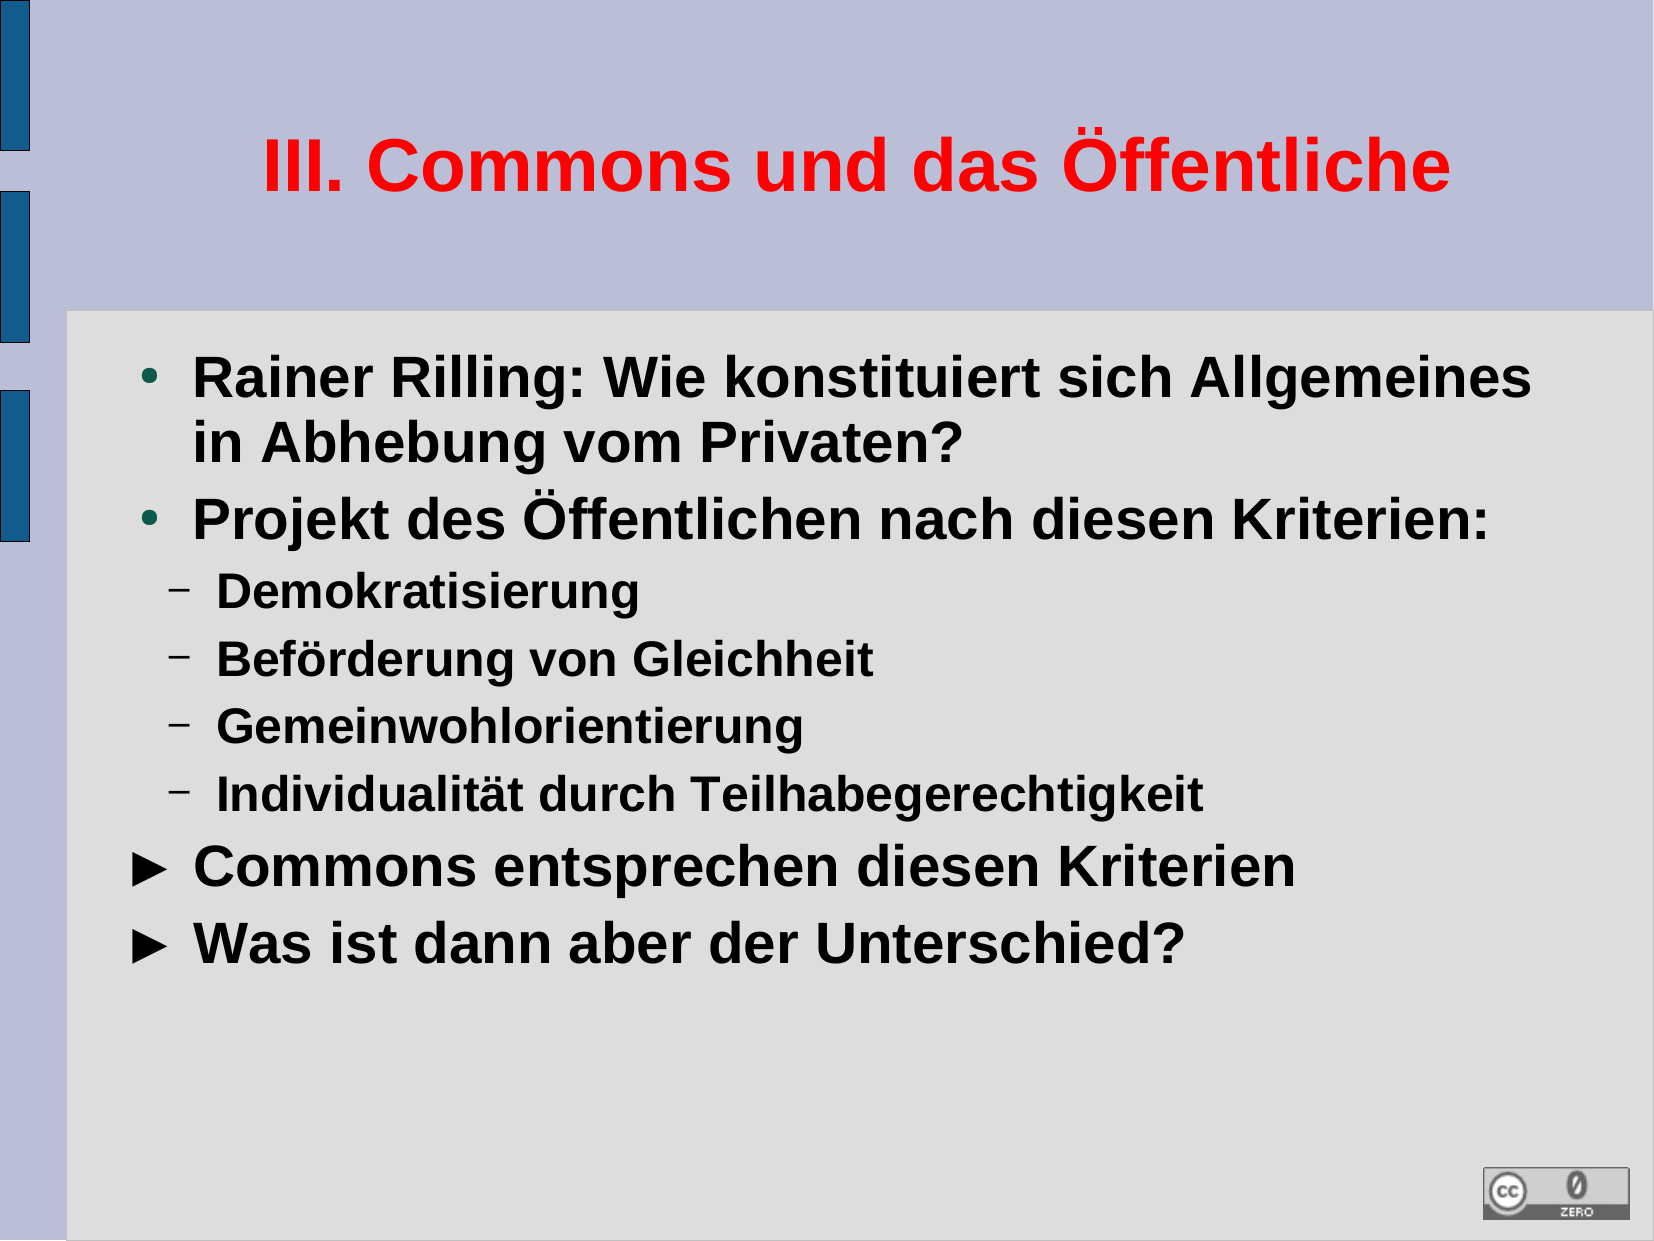

# III. Commons und das Öffentliche
Rainer Rilling: Wie konstituiert sich Allgemeines in Abhebung vom Privaten?
Projekt des Öffentlichen nach diesen Kriterien:
Demokratisierung
Beförderung von Gleichheit
Gemeinwohlorientierung
Individualität durch Teilhabegerechtigkeit
► Commons entsprechen diesen Kriterien
► Was ist dann aber der Unterschied?